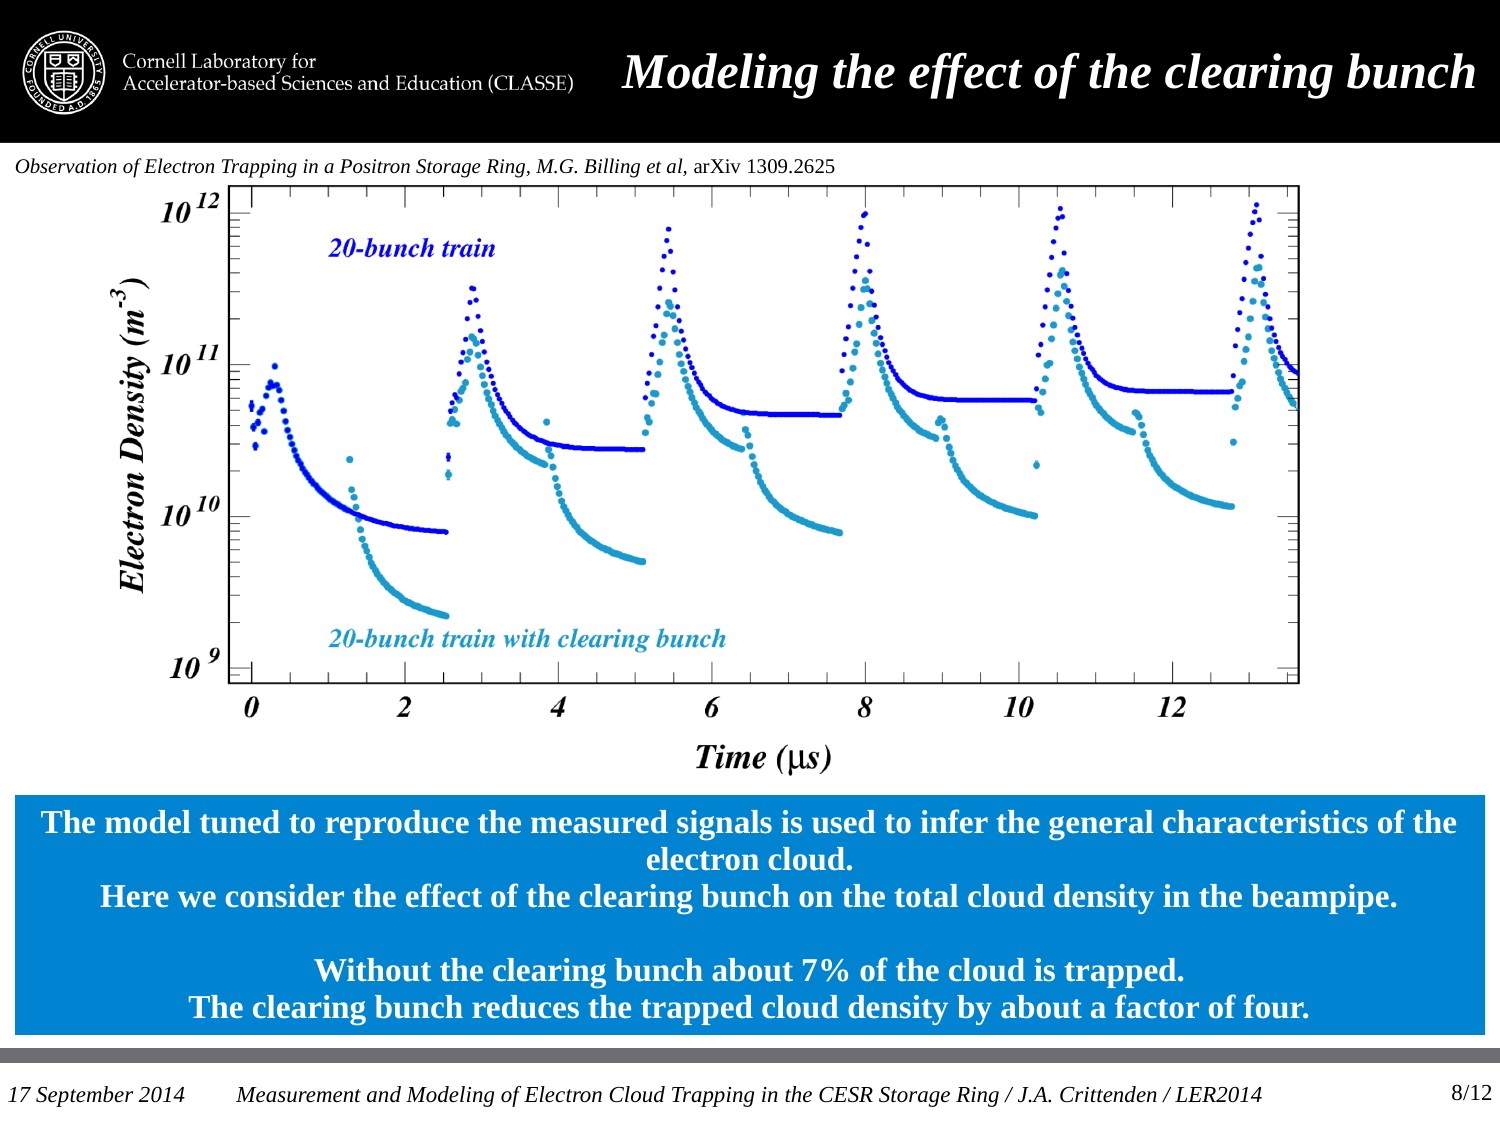

# Modeling the effect of the clearing bunch
Observation of Electron Trapping in a Positron Storage Ring, M.G. Billing et al, arXiv 1309.2625
The model tuned to reproduce the measured signals is used to infer the general characteristics of the electron cloud.
Here we consider the effect of the clearing bunch on the total cloud density in the beampipe.
Without the clearing bunch about 7% of the cloud is trapped.
The clearing bunch reduces the trapped cloud density by about a factor of four.